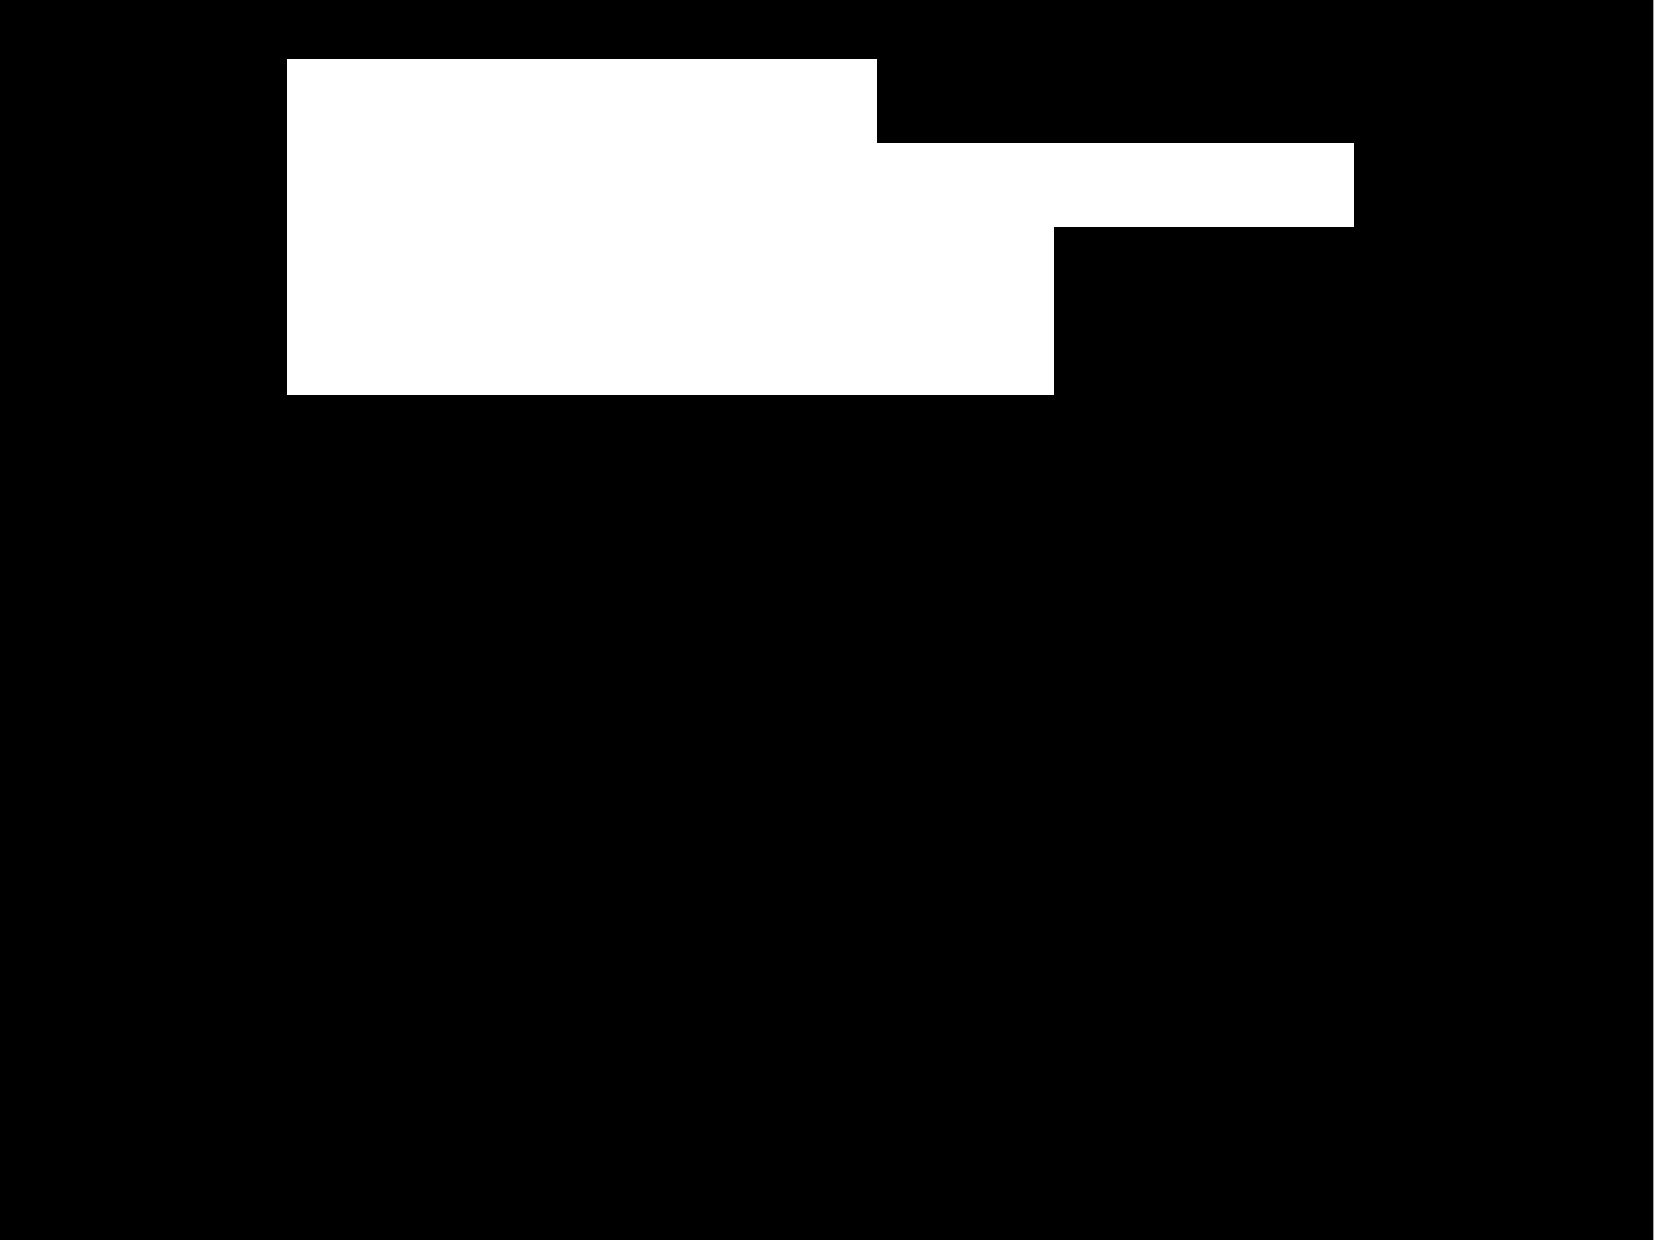

# Your love is in me
And I truly want the world to see
Life is a beautiful thing!
Life is a beautiful thing!